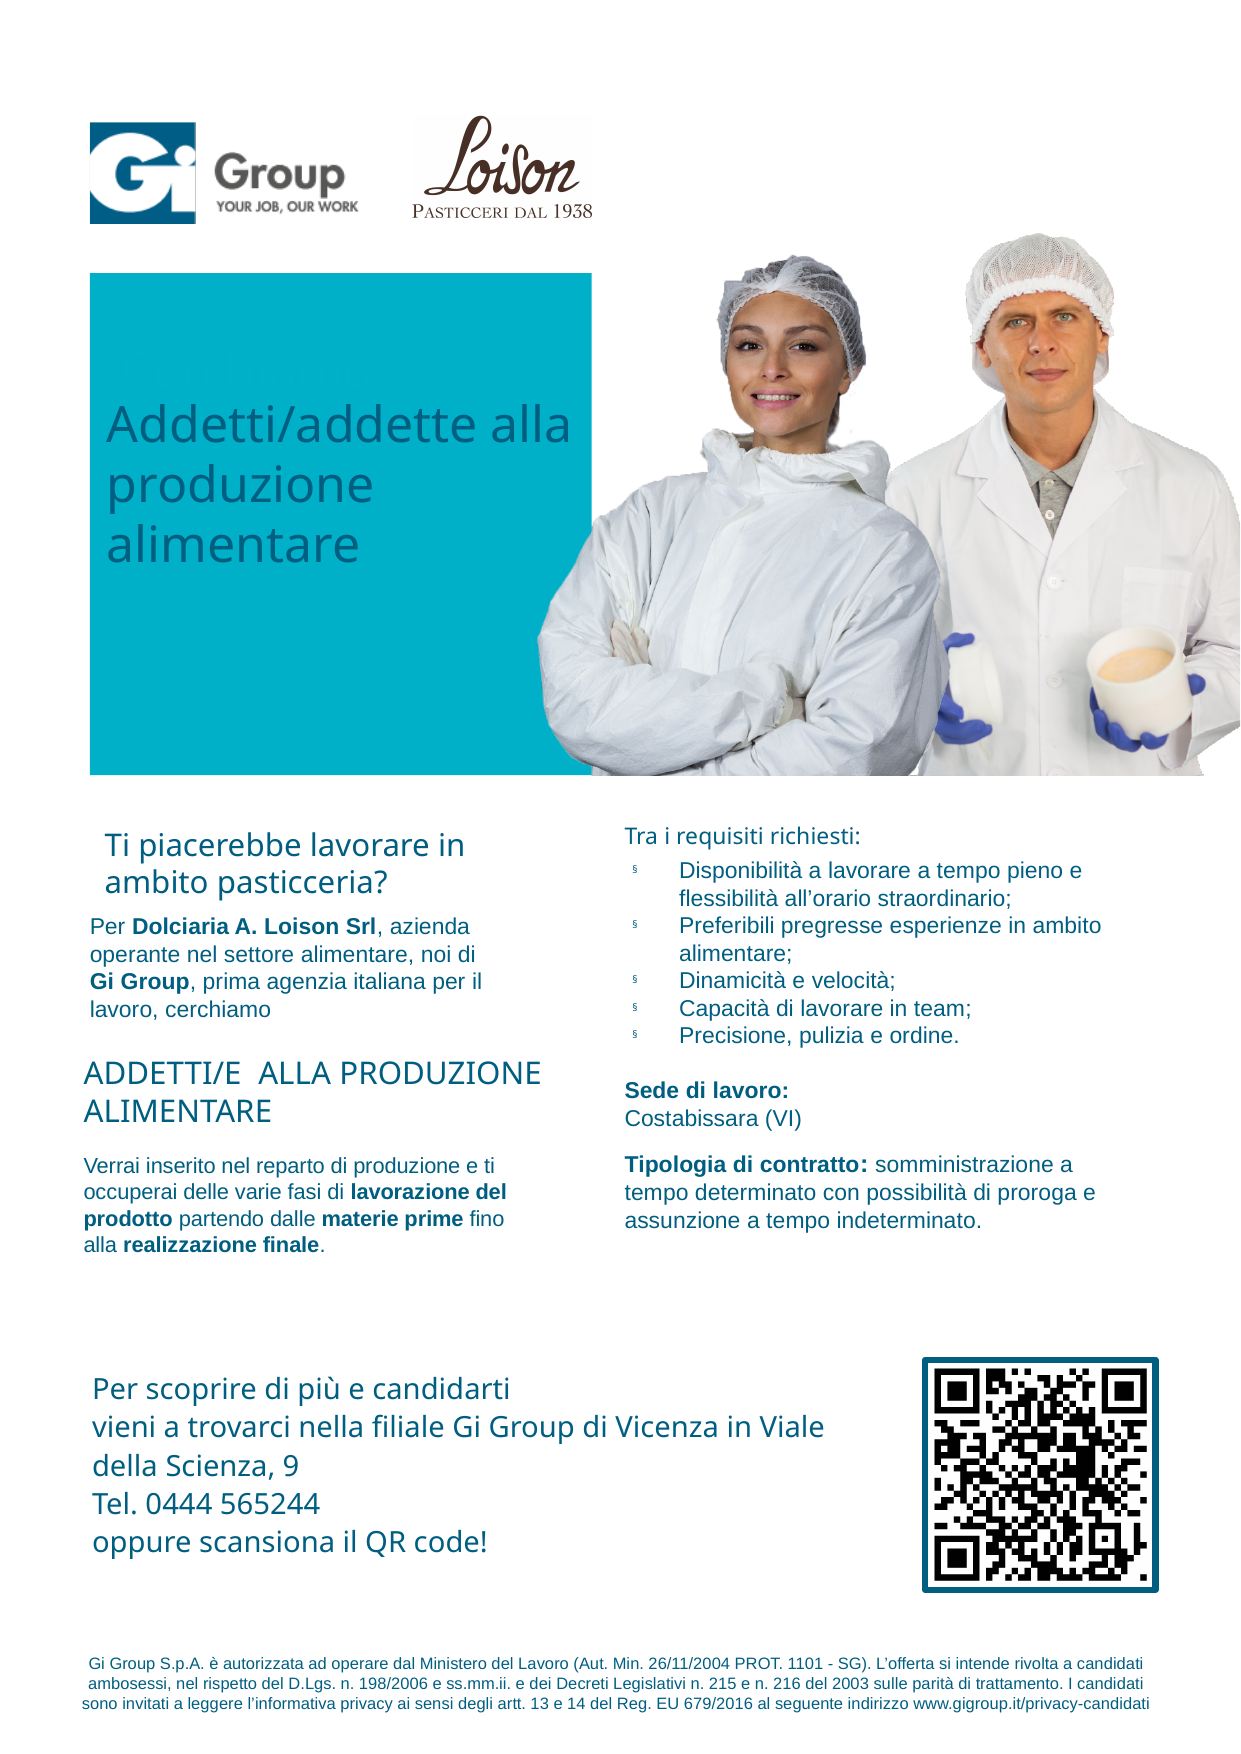

Cerchiamo
Addetti/addette alla produzione alimentare
# Ti piacerebbe lavorare in ambito pasticceria?
Tra i requisiti richiesti:
Disponibilità a lavorare a tempo pieno e flessibilità all’orario straordinario;
Preferibili pregresse esperienze in ambito alimentare;
Dinamicità e velocità;
Capacità di lavorare in team;
Precisione, pulizia e ordine.
Per Dolciaria A. Loison Srl, azienda operante nel settore alimentare, noi di Gi Group, prima agenzia italiana per il lavoro, cerchiamo
ADDETTI/E ALLA PRODUZIONE ALIMENTARE
Sede di lavoro:
Costabissara (VI)
Tipologia di contratto: somministrazione a tempo determinato con possibilità di proroga e assunzione a tempo indeterminato.
Verrai inserito nel reparto di produzione e ti occuperai delle varie fasi di lavorazione del prodotto partendo dalle materie prime fino
alla realizzazione finale.
Per scoprire di più e candidarti
vieni a trovarci nella filiale Gi Group di Vicenza in Viale della Scienza, 9
Tel. 0444 565244
oppure scansiona il QR code!
Gi Group S.p.A. è autorizzata ad operare dal Ministero del Lavoro (Aut. Min. 26/11/2004 PROT. 1101 - SG). L’offerta si intende rivolta a candidati ambosessi, nel rispetto del D.Lgs. n. 198/2006 e ss.mm.ii. e dei Decreti Legislativi n. 215 e n. 216 del 2003 sulle parità di trattamento. I candidati sono invitati a leggere l’informativa privacy ai sensi degli artt. 13 e 14 del Reg. EU 679/2016 al seguente indirizzo www.gigroup.it/privacy-candidati